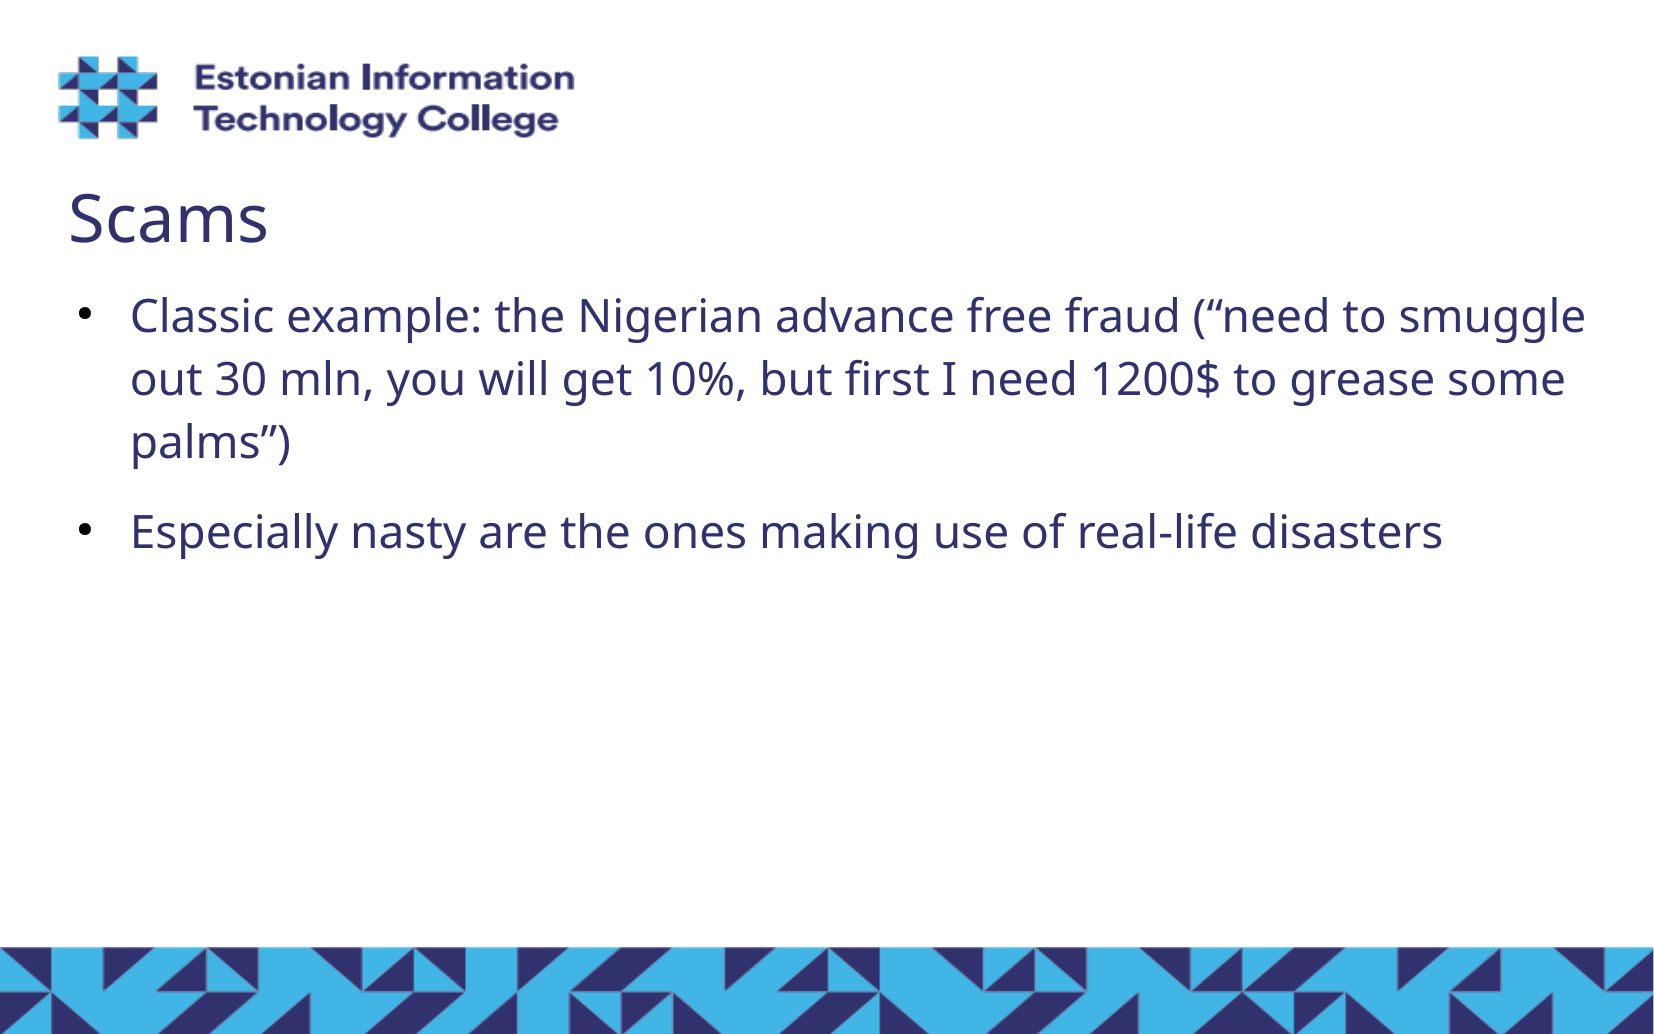

# Scams
Classic example: the Nigerian advance free fraud (“need to smuggle out 30 mln, you will get 10%, but first I need 1200$ to grease some palms”)
Especially nasty are the ones making use of real-life disasters